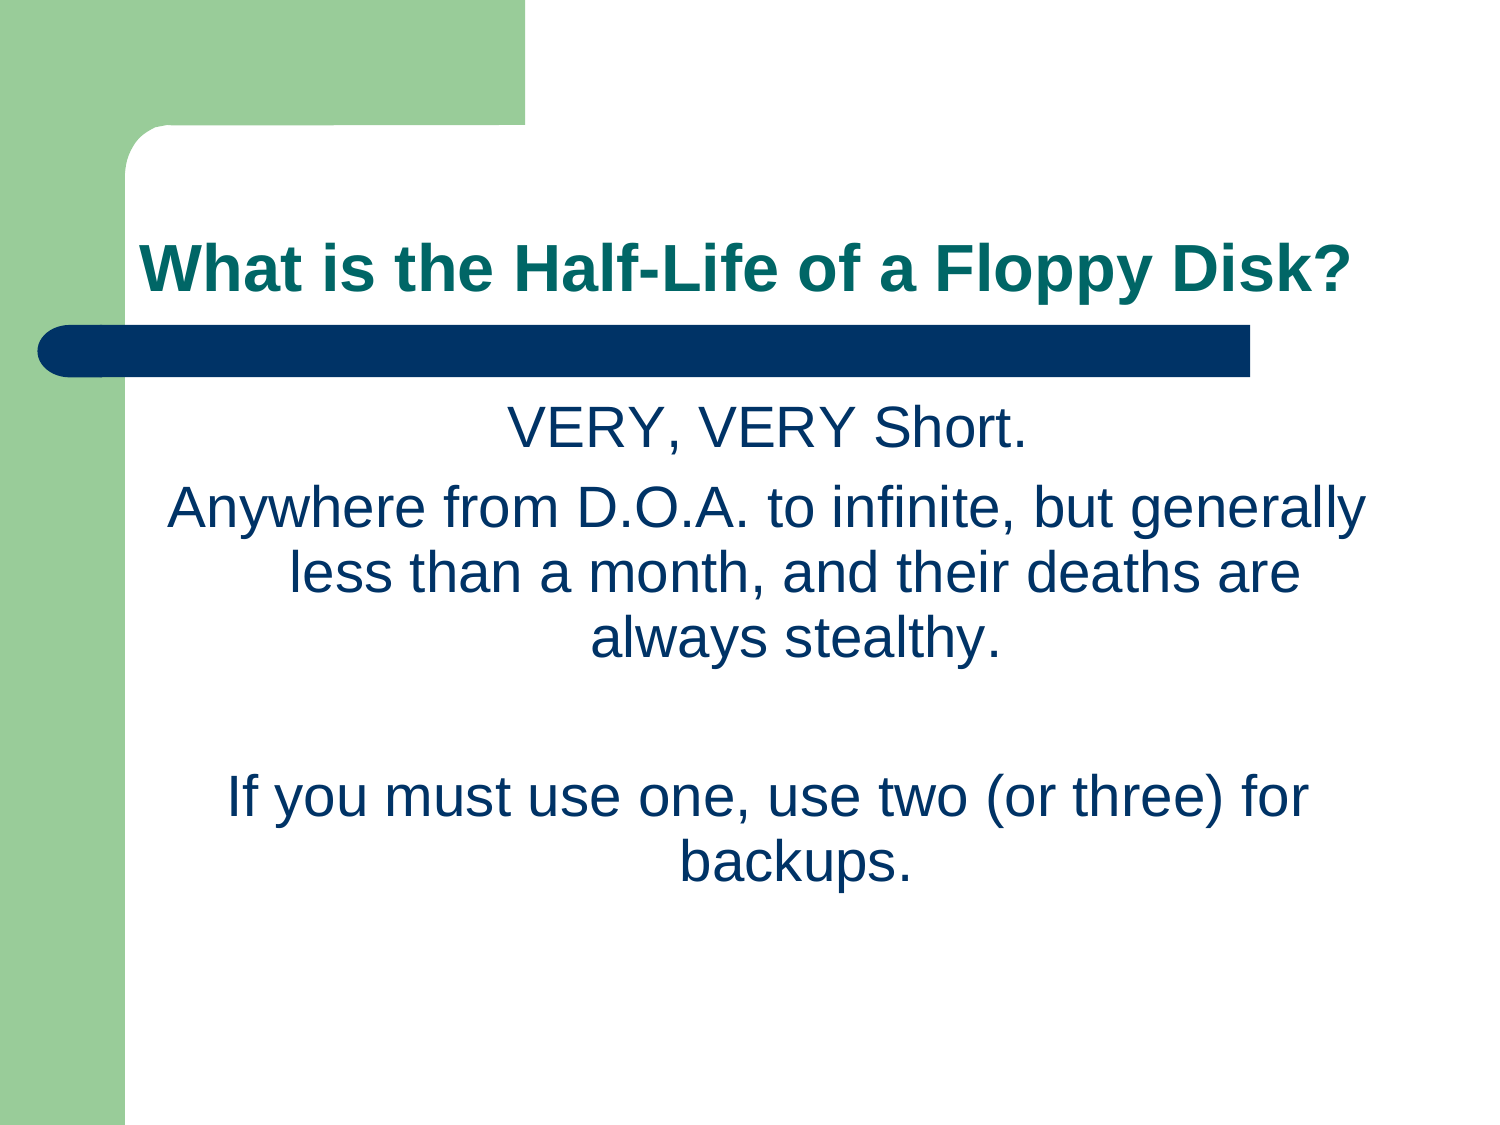

# What is the Half-Life of a Floppy Disk?
VERY, VERY Short.
Anywhere from D.O.A. to infinite, but generally less than a month, and their deaths are always stealthy.
If you must use one, use two (or three) for backups.